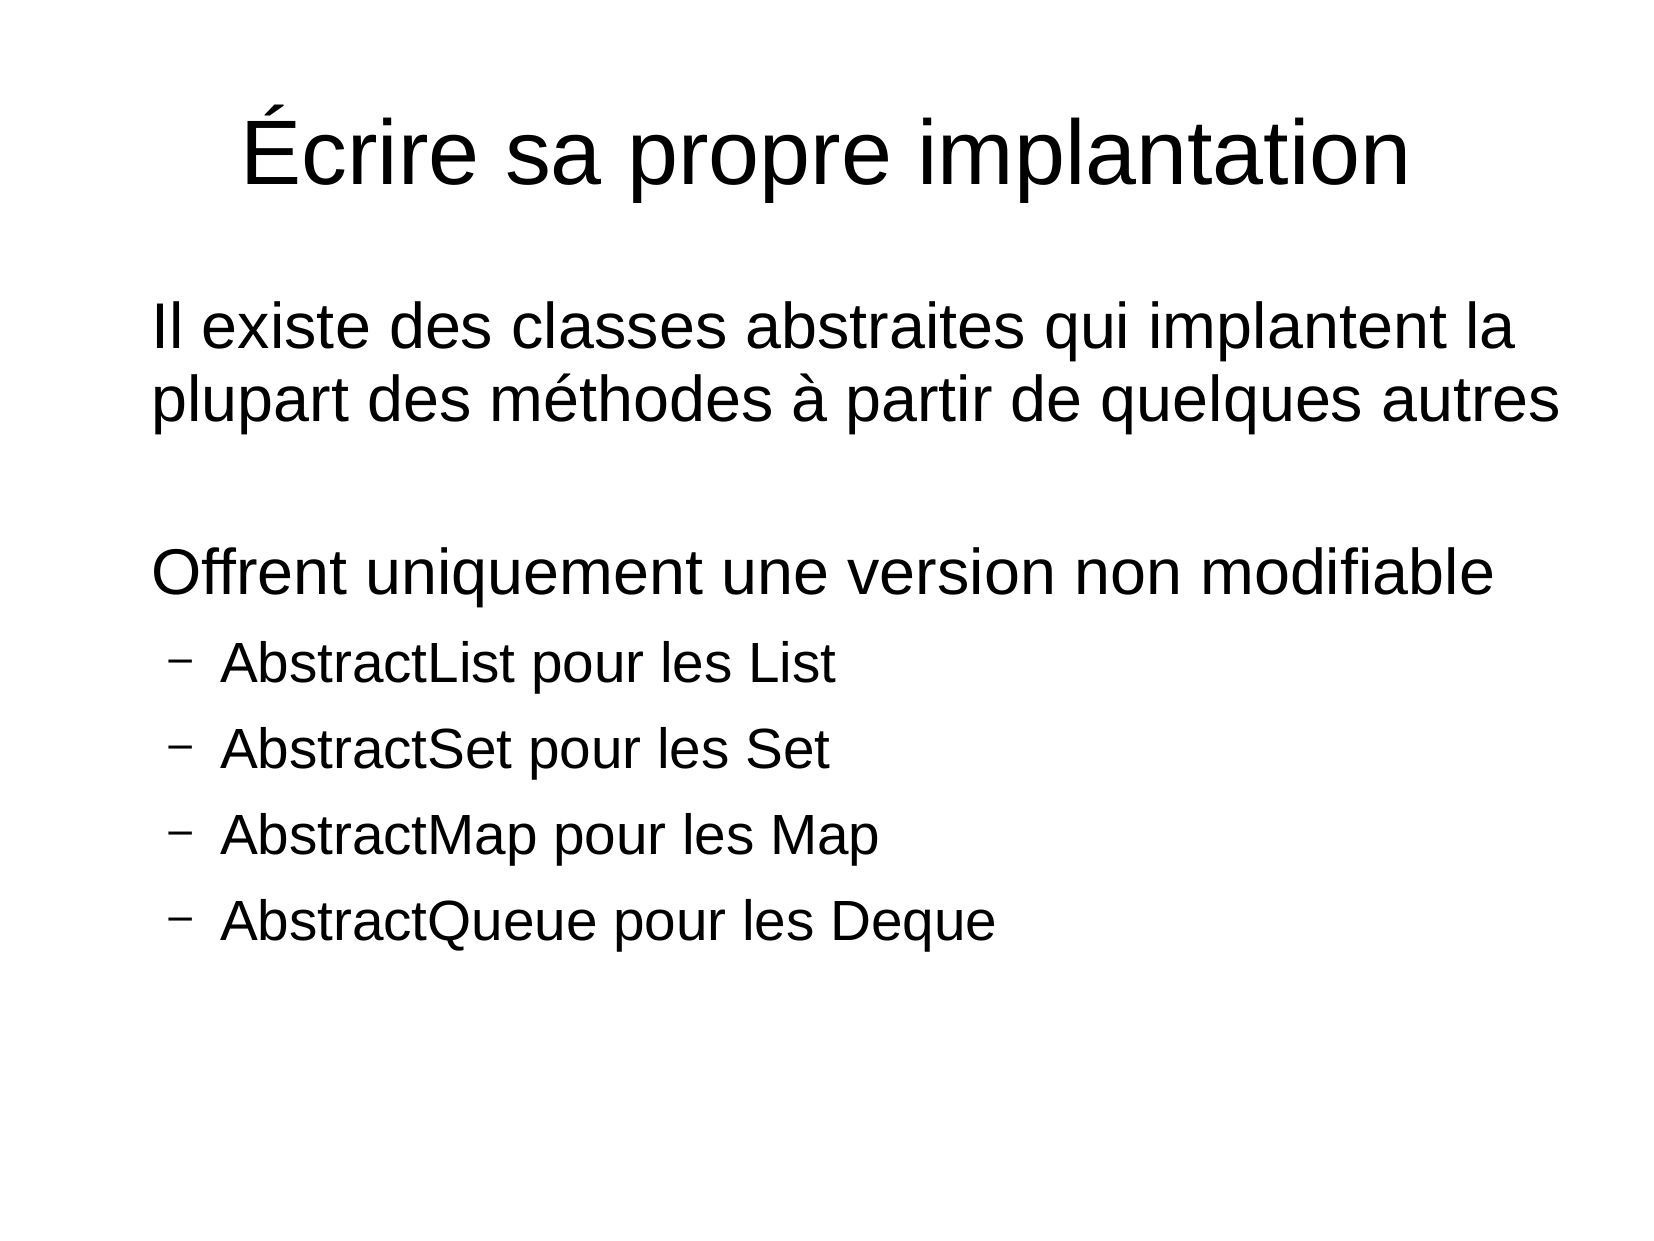

# Écrire sa propre implantation
Il existe des classes abstraites qui implantent la plupart des méthodes à partir de quelques autres
Offrent uniquement une version non modifiable
AbstractList pour les List
AbstractSet pour les Set
AbstractMap pour les Map
AbstractQueue pour les Deque